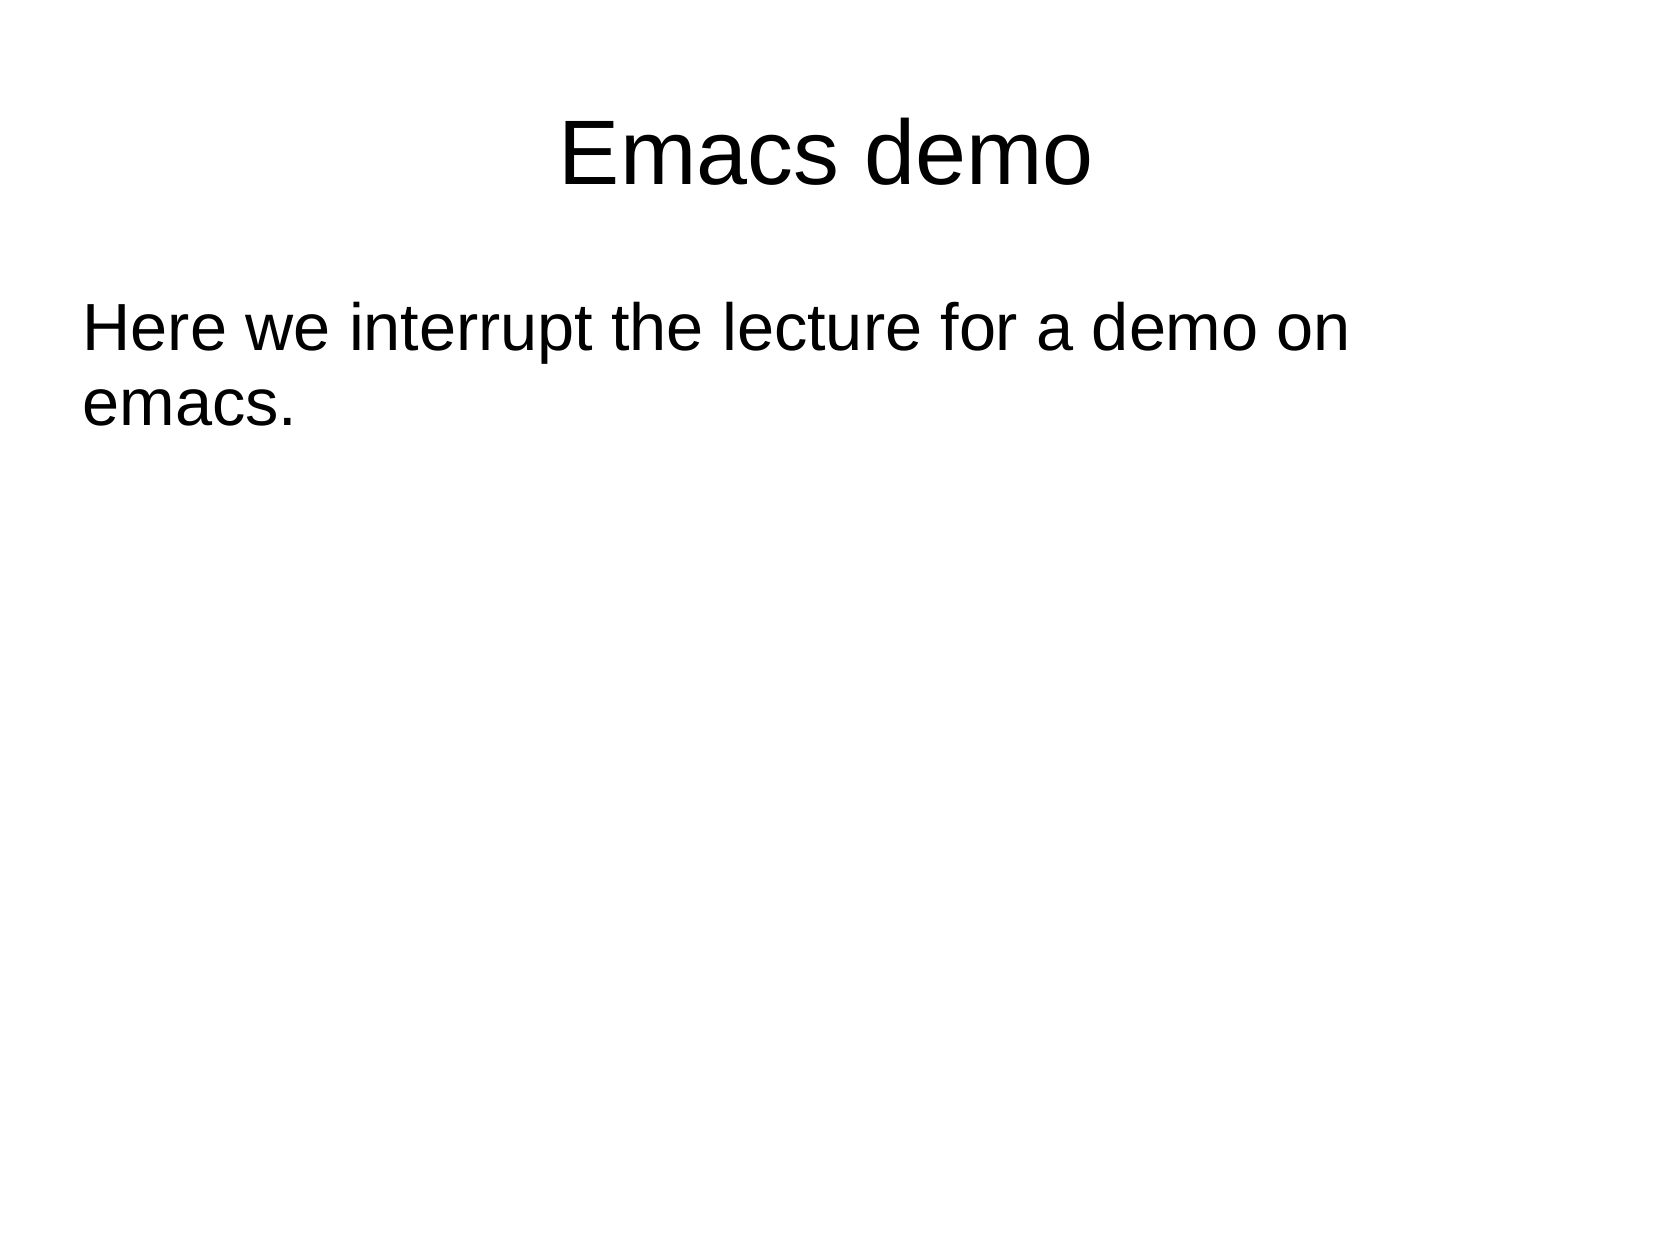

# Emacs demo
Here we interrupt the lecture for a demo on emacs.